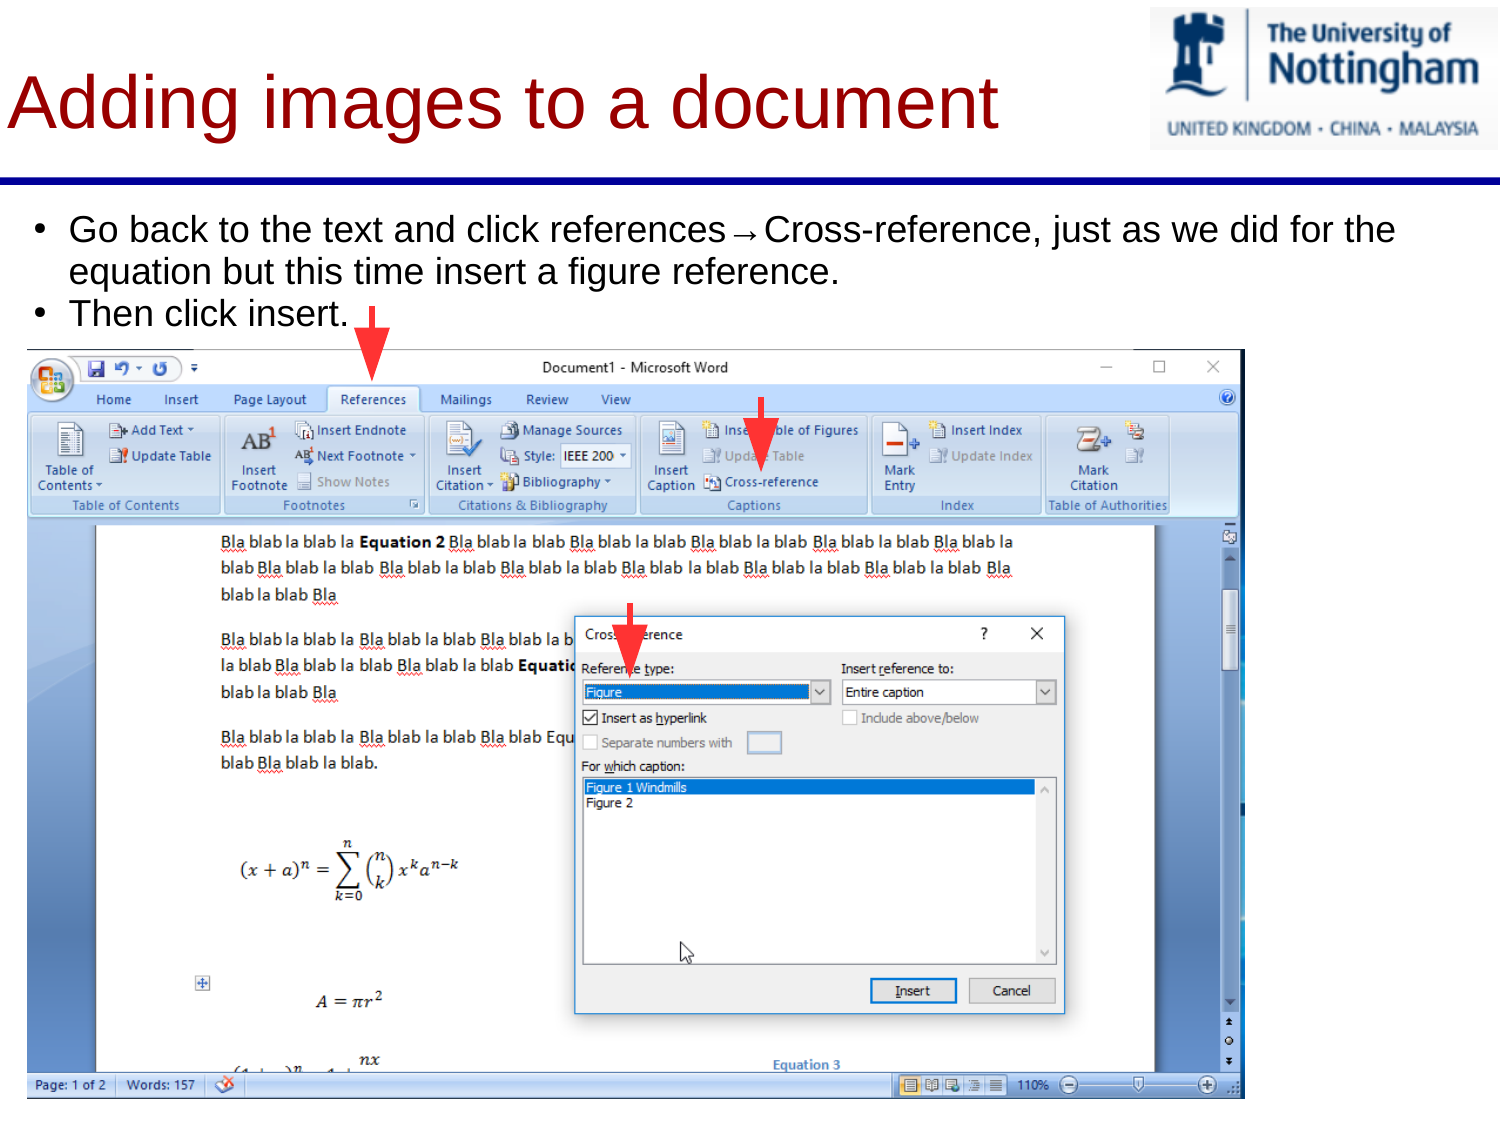

# Adding images to a document
Go back to the text and click references→Cross-reference, just as we did for the equation but this time insert a figure reference.
Then click insert.